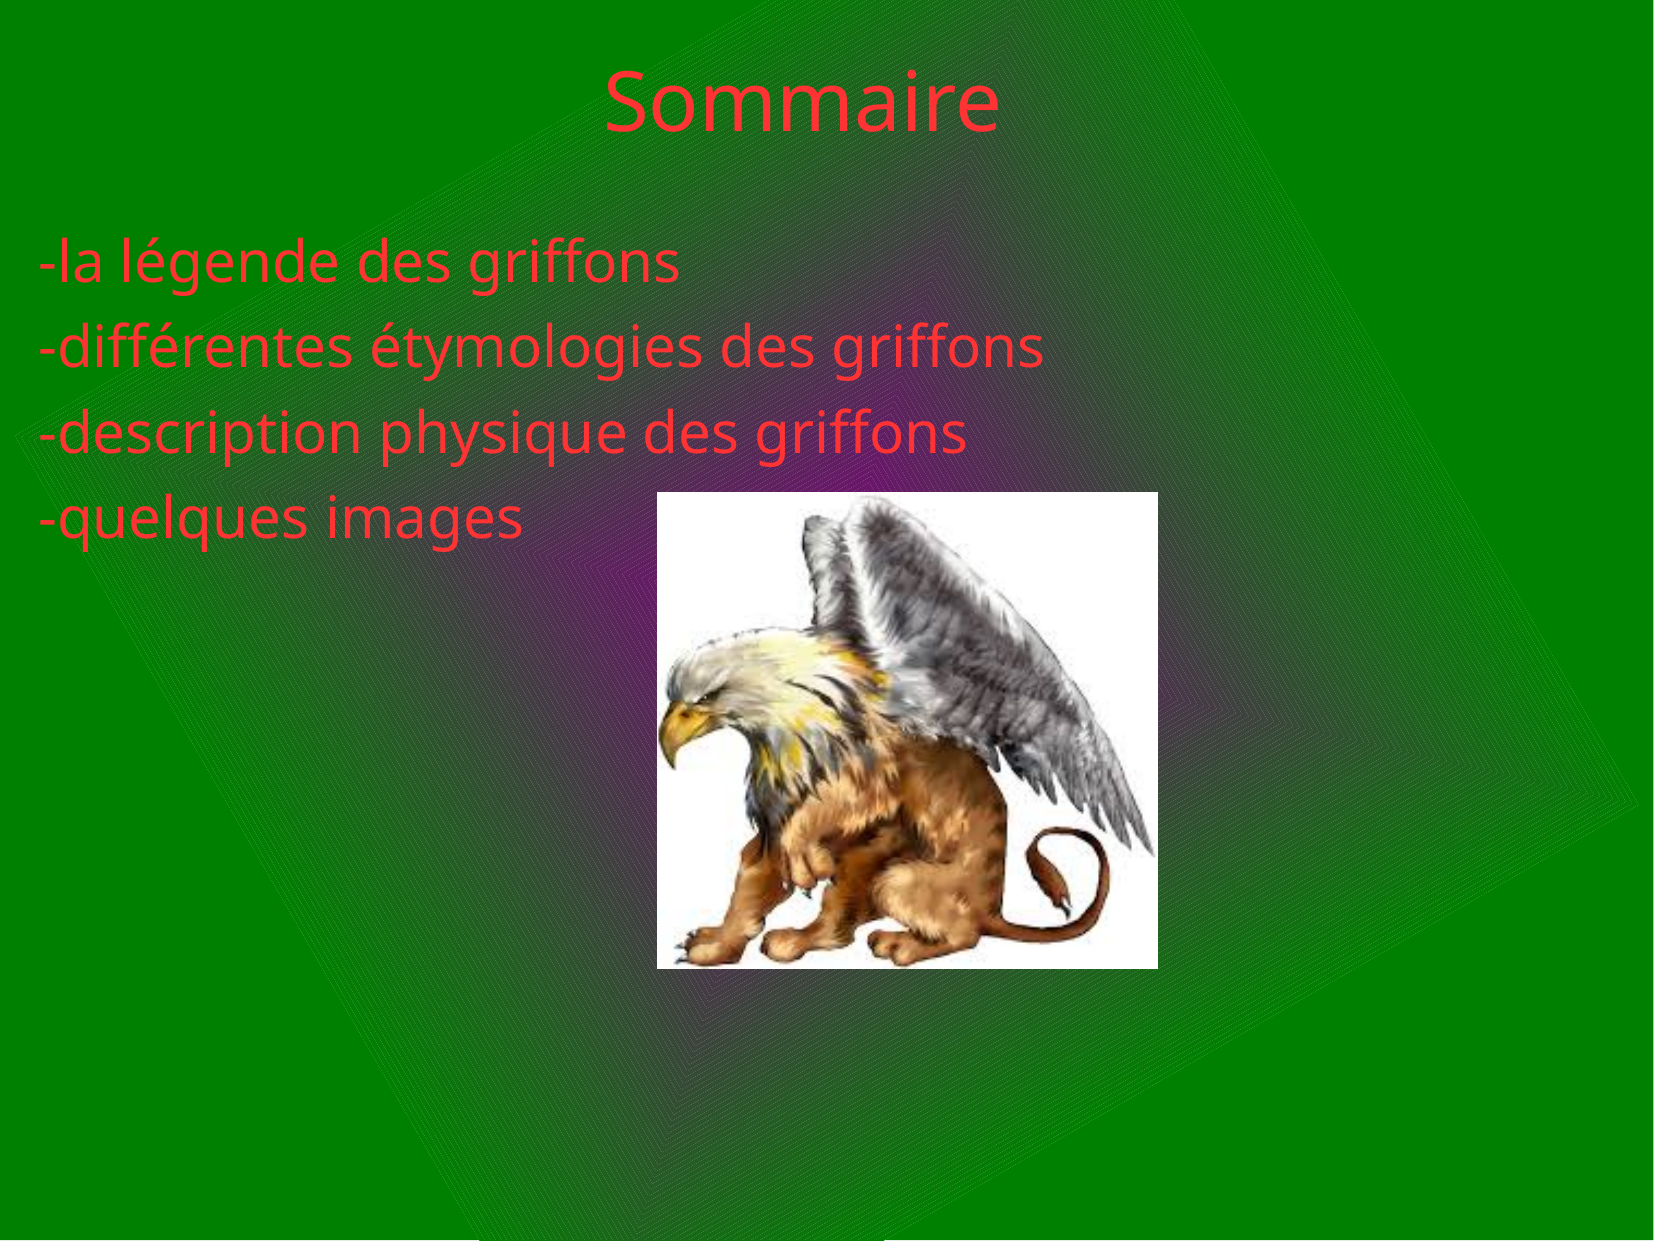

Sommaire
-la légende des griffons
-différentes étymologies des griffons
-description physique des griffons
-quelques images